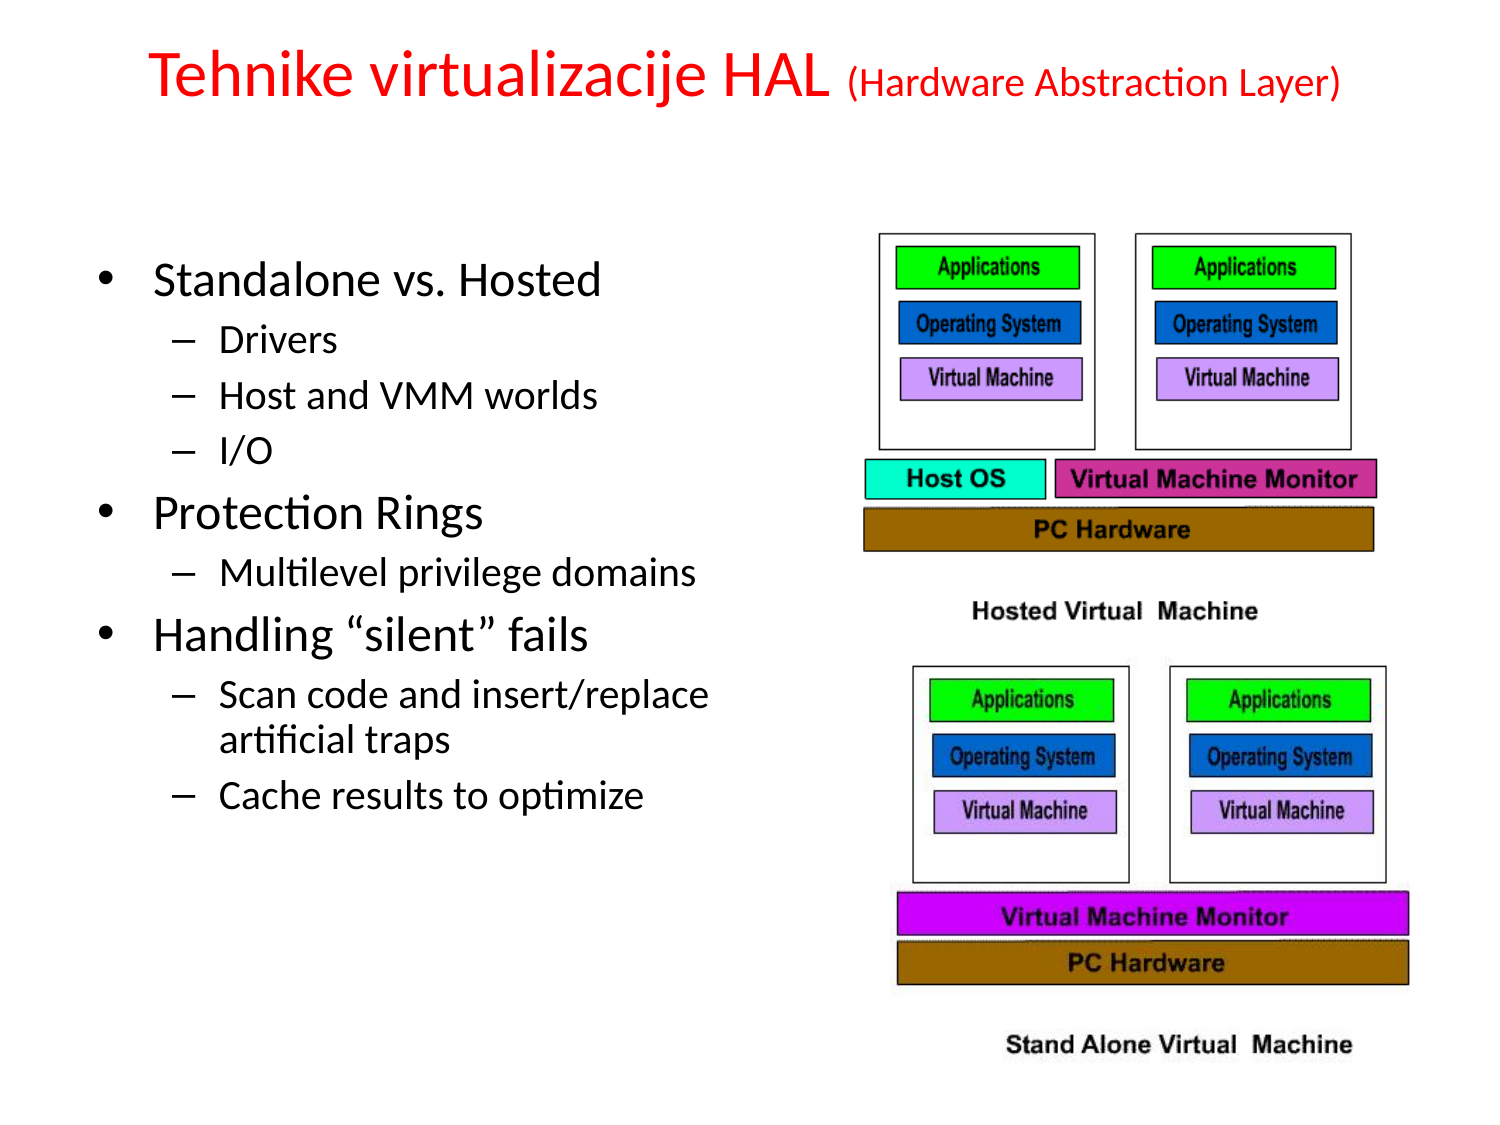

# Tehnike virtualizacije HAL (Hardware Abstraction Layer)
Standalone vs. Hosted
Drivers
Host and VMM worlds
I/O
Protection Rings
Multilevel privilege domains
Handling “silent” fails
Scan code and insert/replace artificial traps
Cache results to optimize